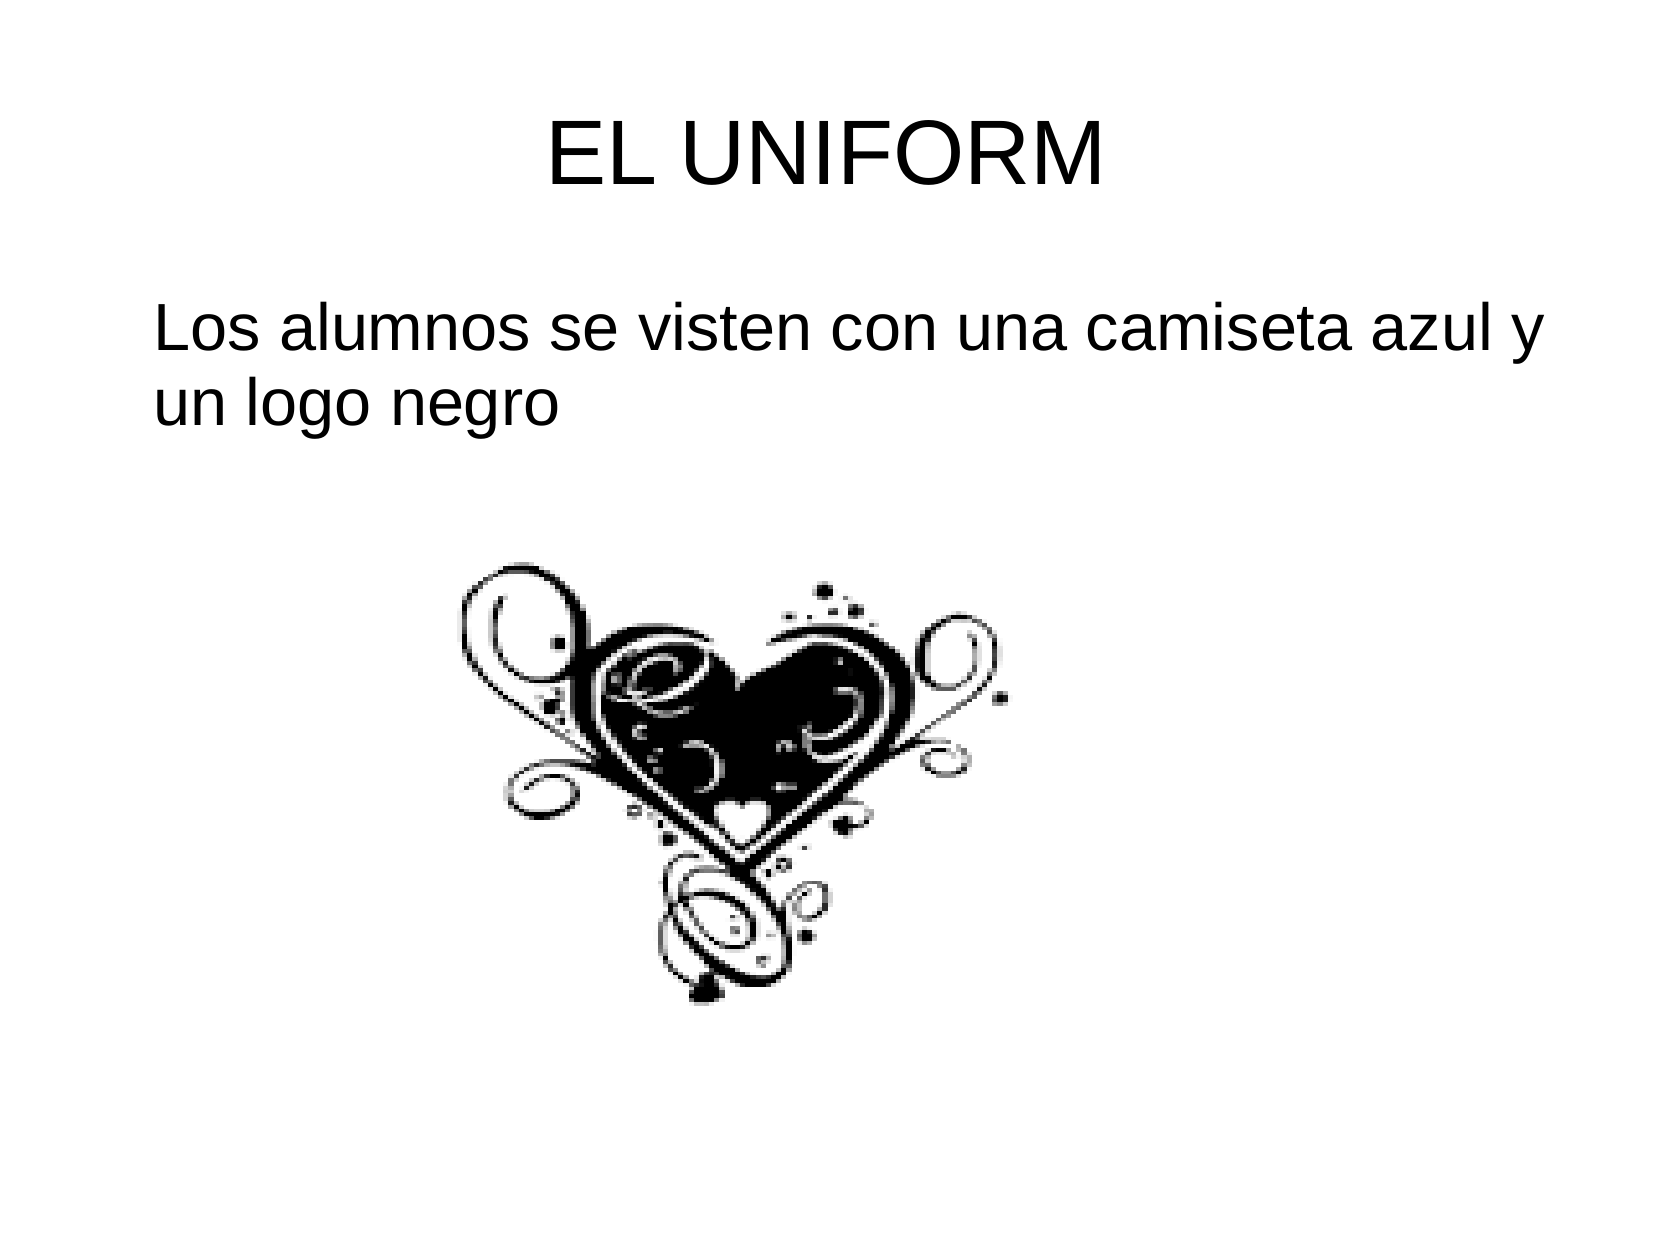

# EL UNIFORM
Los alumnos se visten con una camiseta azul y un logo negro